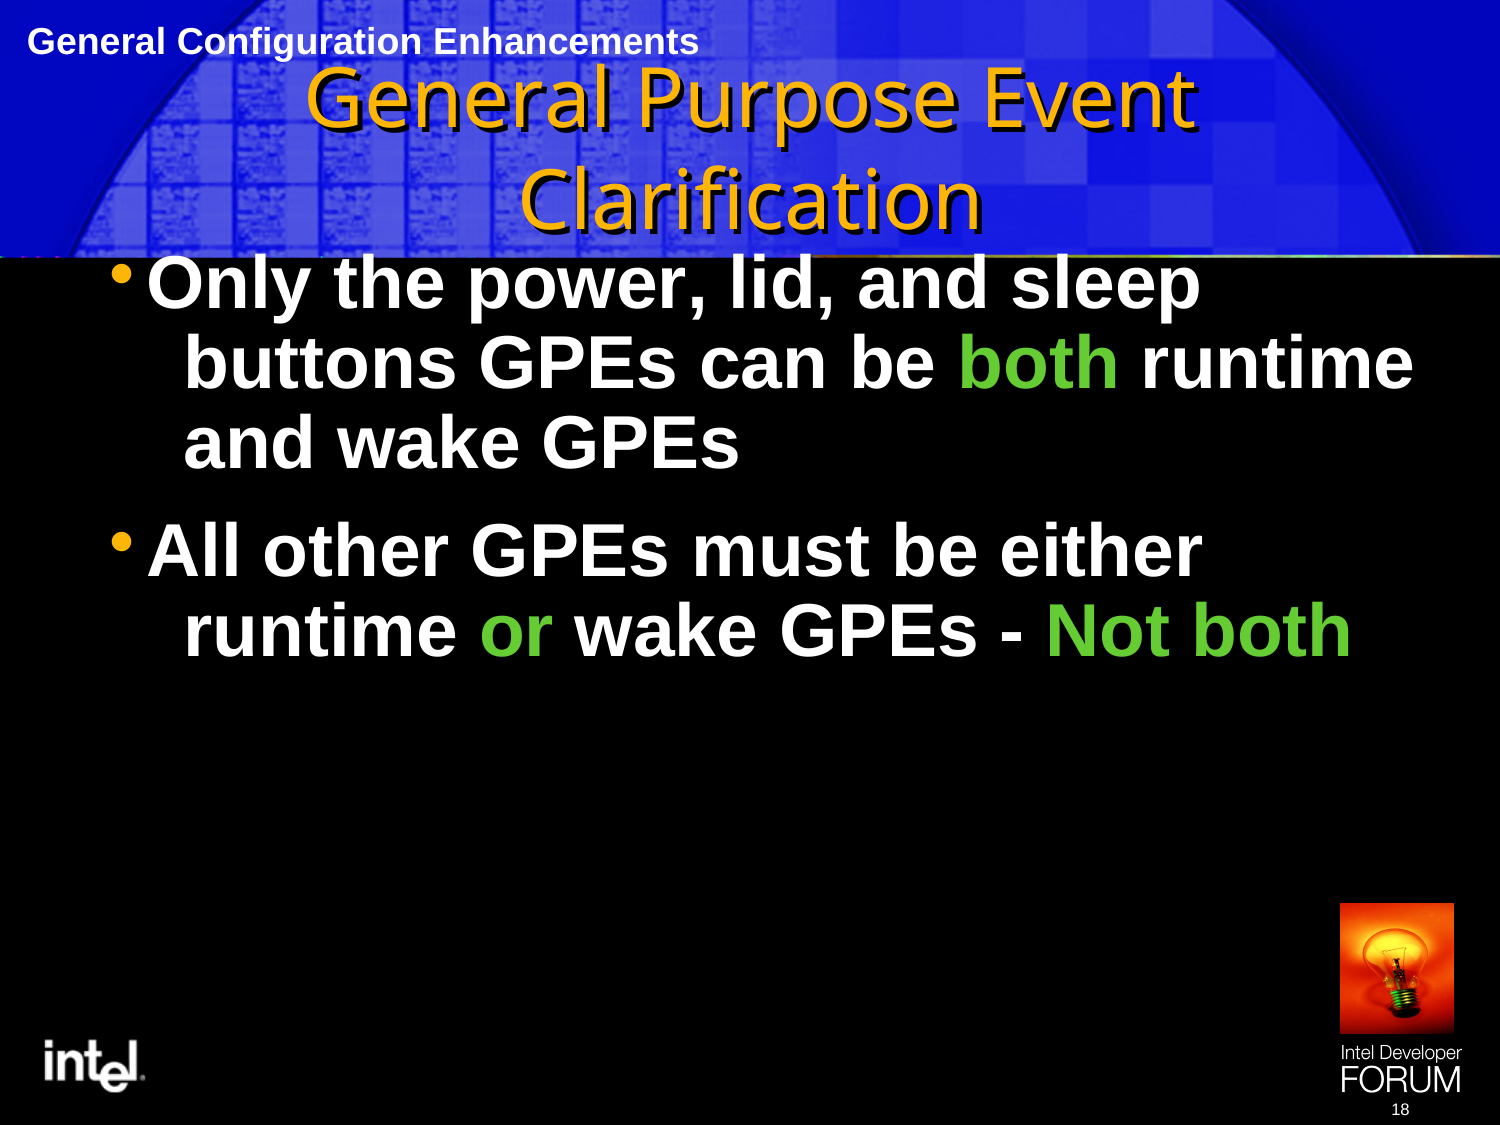

General Configuration Enhancements
# General Purpose Event Clarification
Only the power, lid, and sleep buttons GPEs can be both runtime and wake GPEs
All other GPEs must be either runtime or wake GPEs - Not both